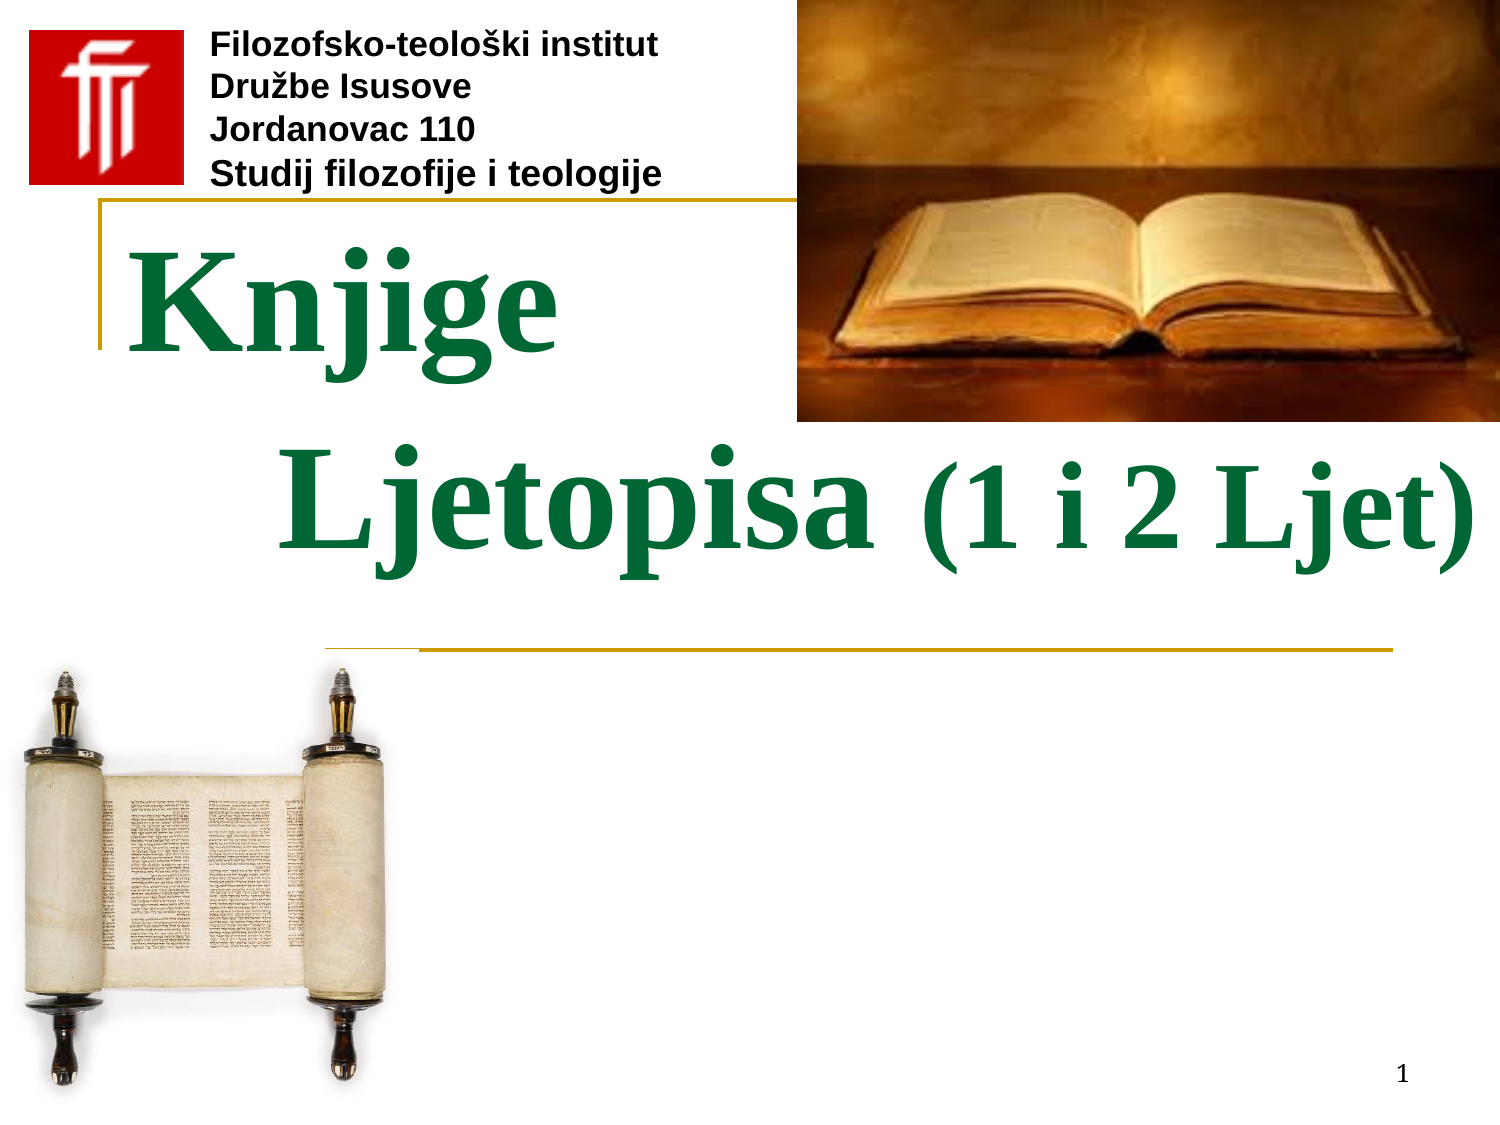

Filozofsko-teološki institut
Družbe Isusove
Jordanovac 110
Studij filozofije i teologije
# Knjige Ljetopisa (1 i 2 Ljet)